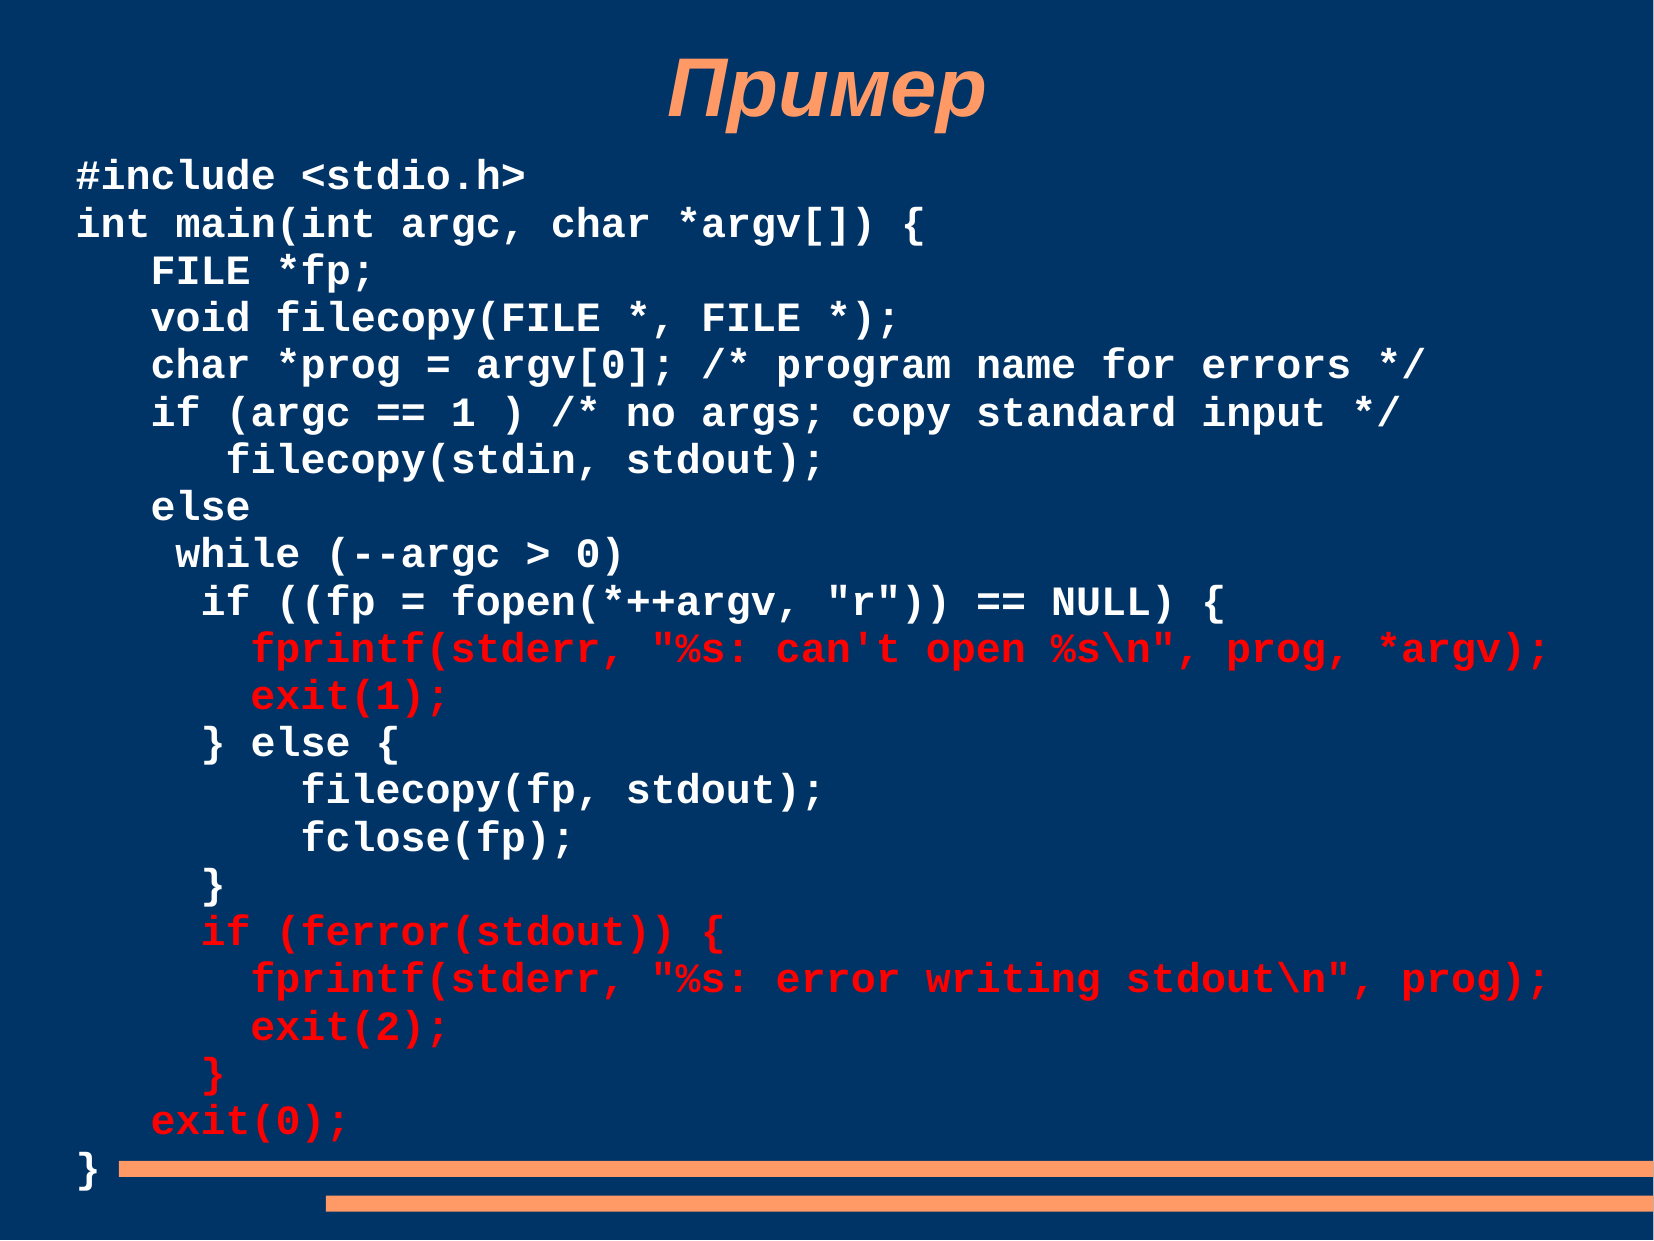

# Пример
#include <stdio.h>
int main(int argc, char *argv[]) {
	FILE *fp;
	void filecopy(FILE *, FILE *);
	char *prog = argv[0]; /* program name for errors */
	if (argc == 1 ) /* no args; copy standard input */
		filecopy(stdin, stdout);
	else
	 while (--argc > 0)
	 if ((fp = fopen(*++argv, "r")) == NULL) {
		 fprintf(stderr, "%s: can't open %s\n", prog, *argv);
		 exit(1);
 } else {
			filecopy(fp, stdout);
			fclose(fp);
	 }
	 if (ferror(stdout)) {
		 fprintf(stderr, "%s: error writing stdout\n", prog);
		 exit(2);
	 }
 exit(0);
}